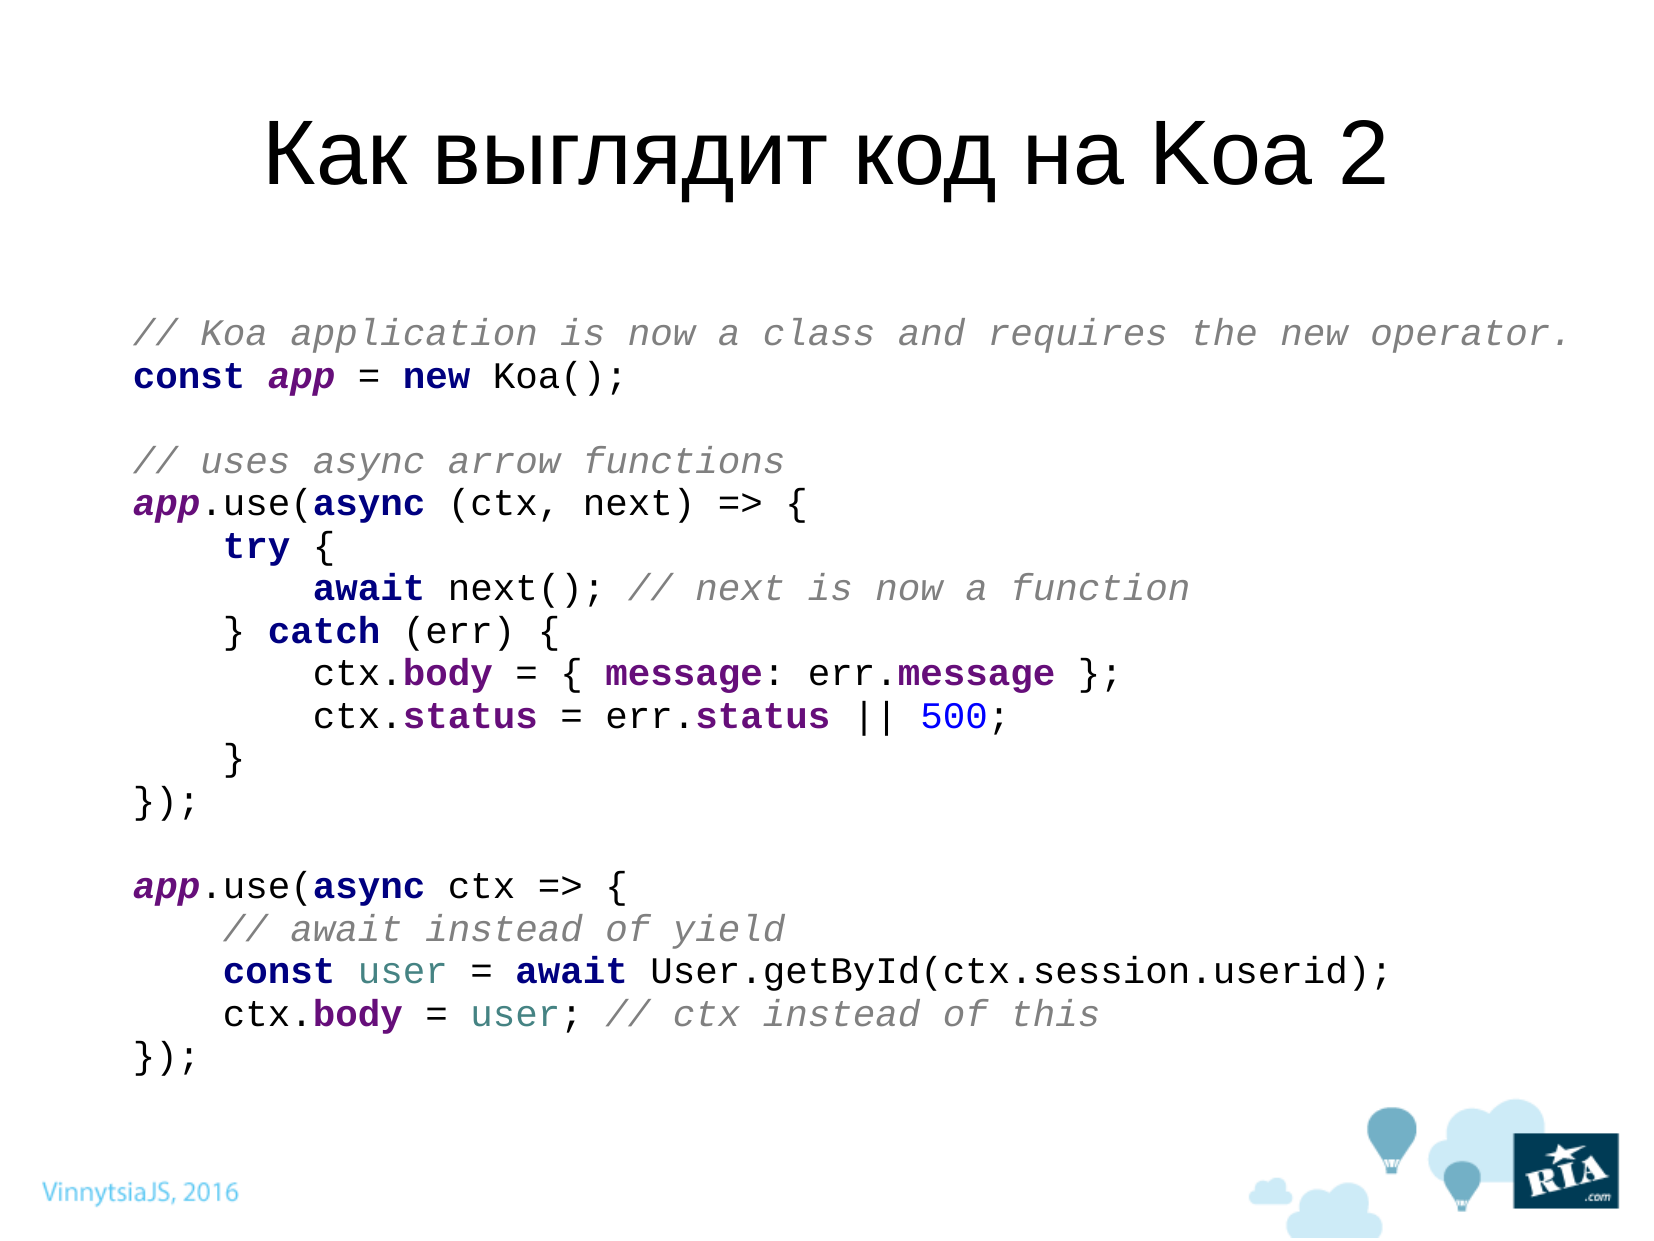

# Как выглядит код на Koa 2
// Koa application is now a class and requires the new operator.
const app = new Koa();
// uses async arrow functions
app.use(async (ctx, next) => {
 try {
 await next(); // next is now a function
 } catch (err) {
 ctx.body = { message: err.message };
 ctx.status = err.status || 500;
 }
});
app.use(async ctx => {
 // await instead of yield
 const user = await User.getById(ctx.session.userid);
 ctx.body = user; // ctx instead of this
});